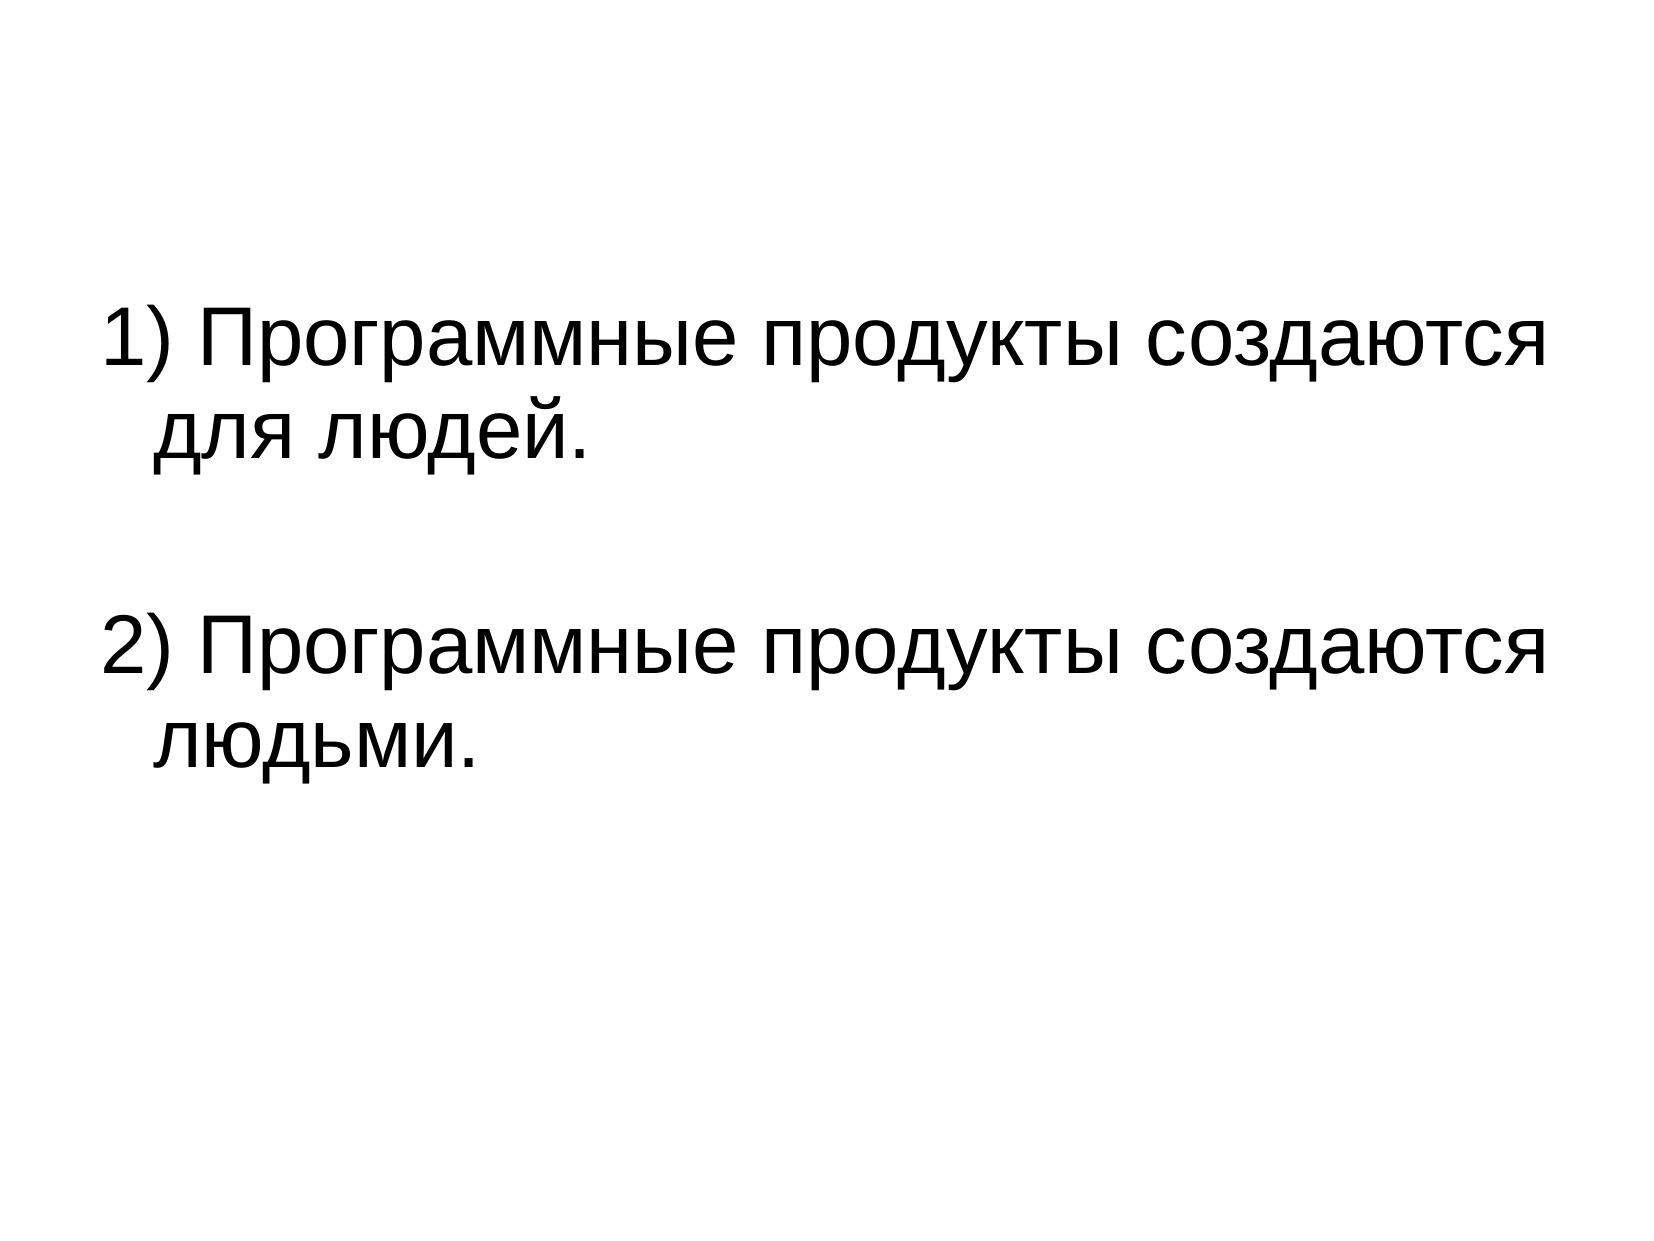

# Программные продукты создаются для людей.
 Программные продукты создаются людьми.